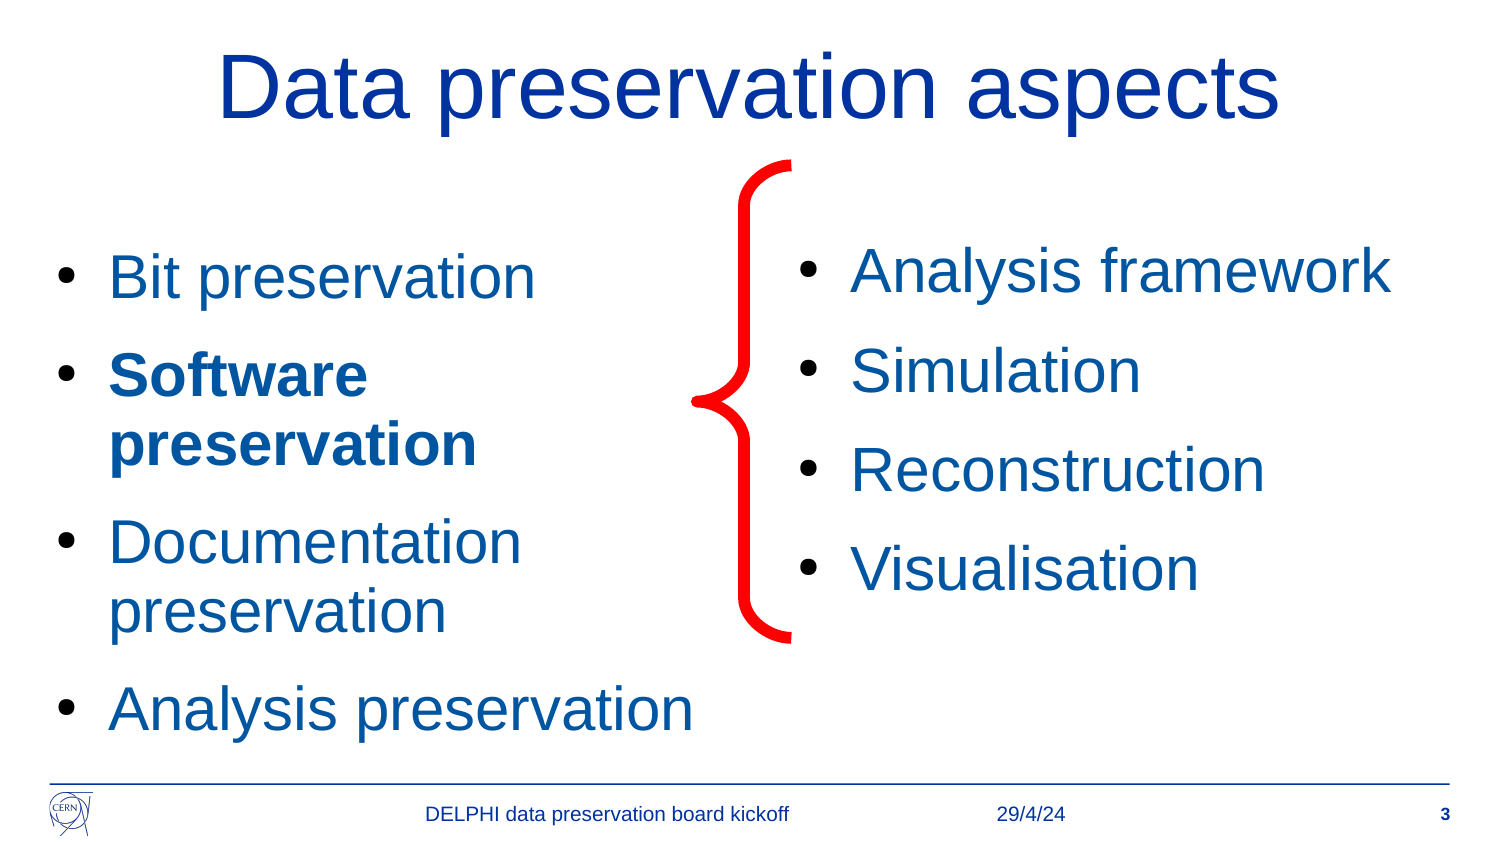

# Data preservation aspects
Analysis framework
Simulation
Reconstruction
Visualisation
Bit preservation
Software preservation
Documentation preservation
Analysis preservation